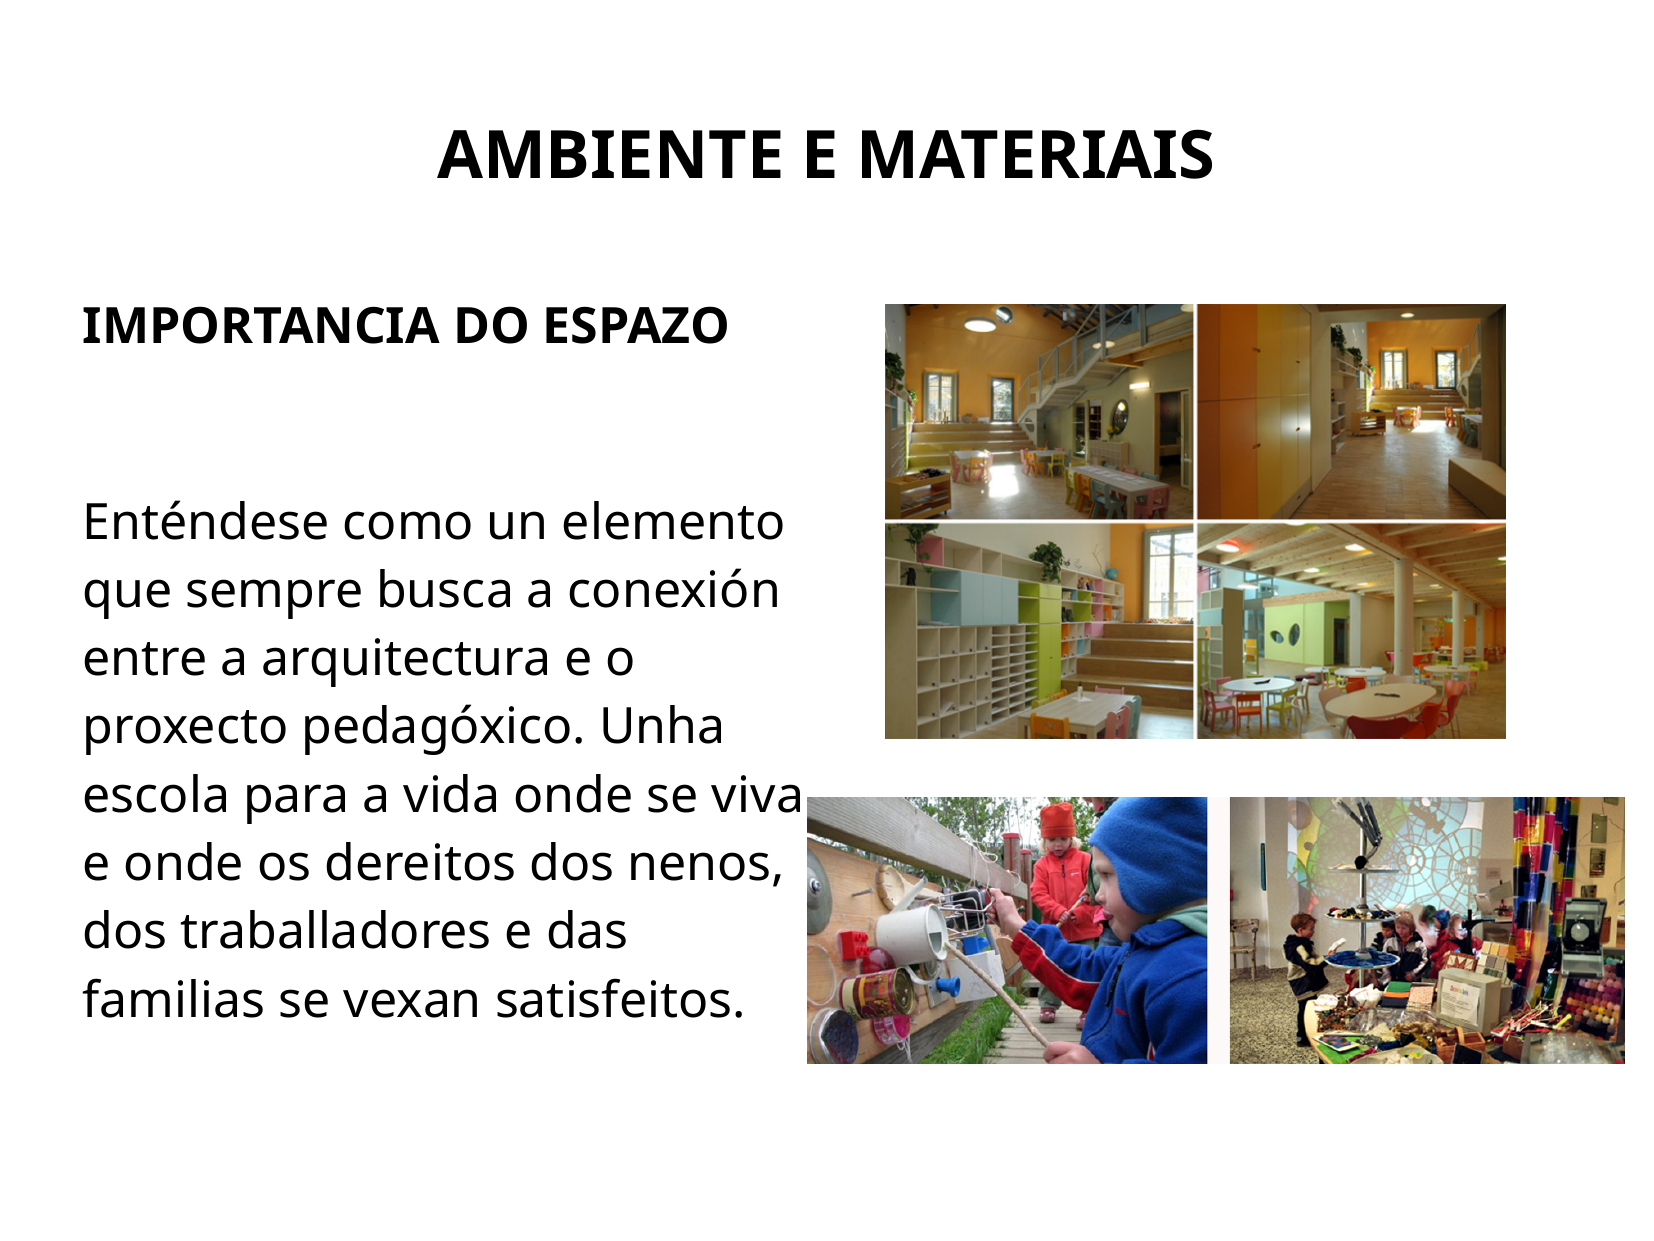

# AMBIENTE E MATERIAIS
IMPORTANCIA DO ESPAZO
Enténdese como un elemento que sempre busca a conexión entre a arquitectura e o proxecto pedagóxico. Unha escola para a vida onde se viva e onde os dereitos dos nenos, dos traballadores e das familias se vexan satisfeitos.